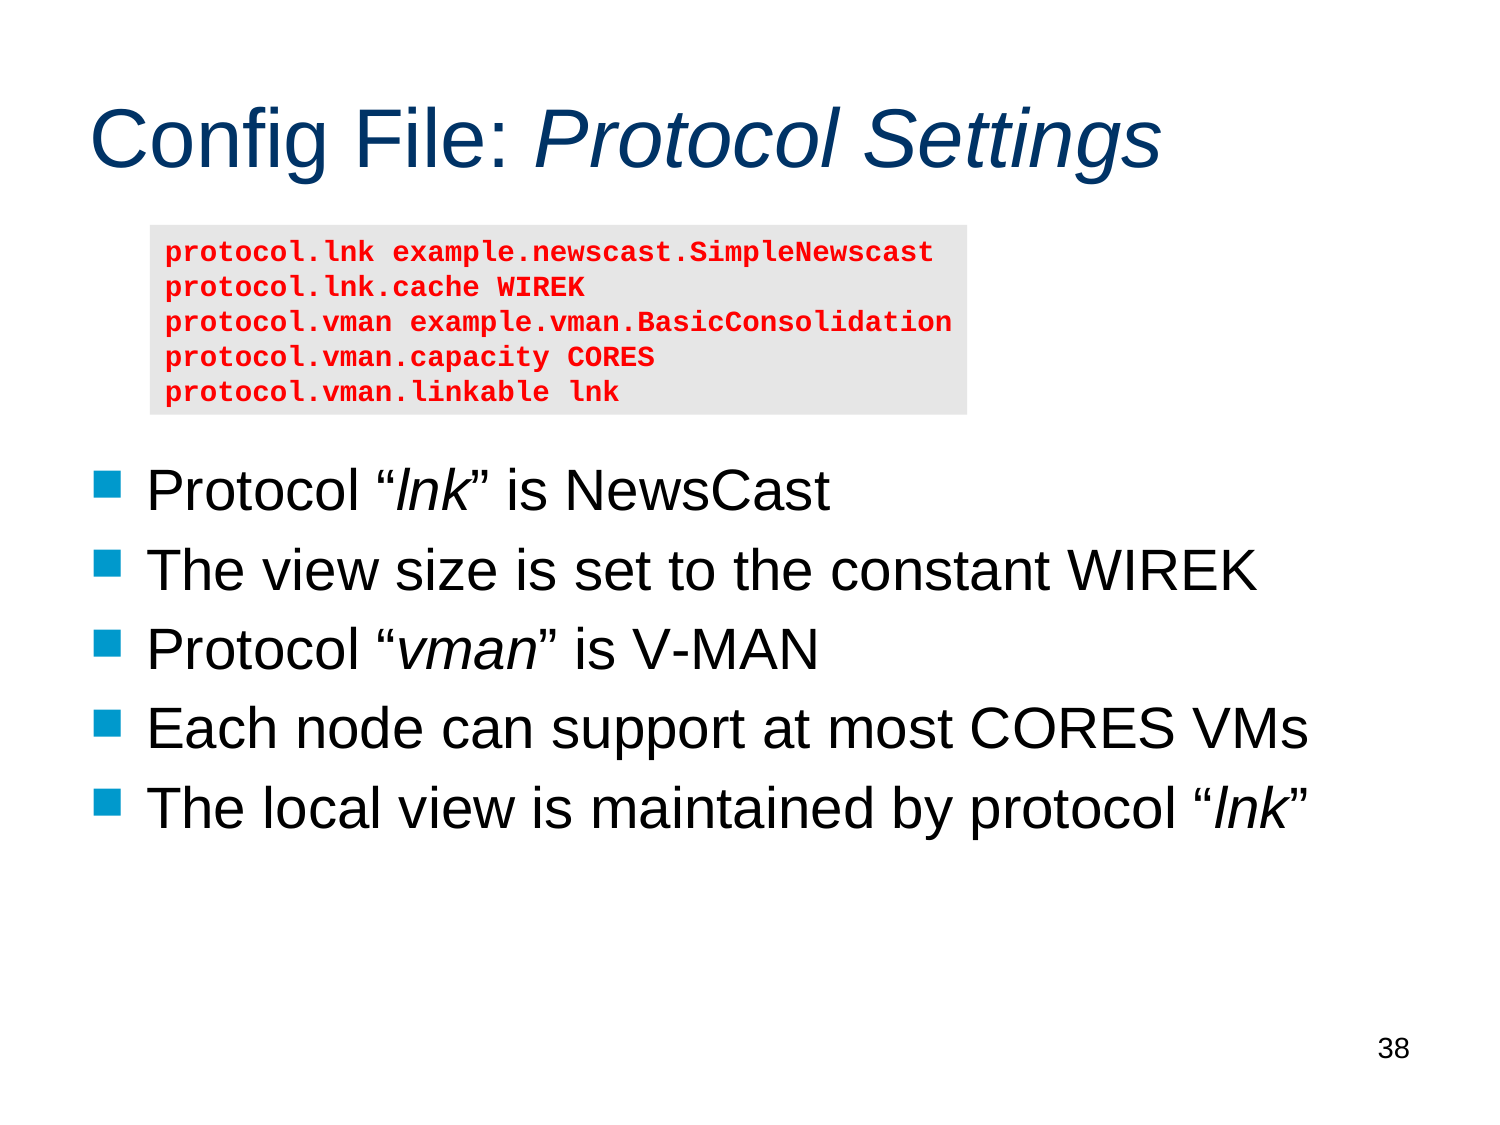

# Config File: Protocol Settings
protocol.lnk example.newscast.SimpleNewscast
protocol.lnk.cache WIREK
protocol.vman example.vman.BasicConsolidation
protocol.vman.capacity CORES
protocol.vman.linkable lnk
Protocol “lnk” is NewsCast
The view size is set to the constant WIREK
Protocol “vman” is V-MAN
Each node can support at most CORES VMs
The local view is maintained by protocol “lnk”
38